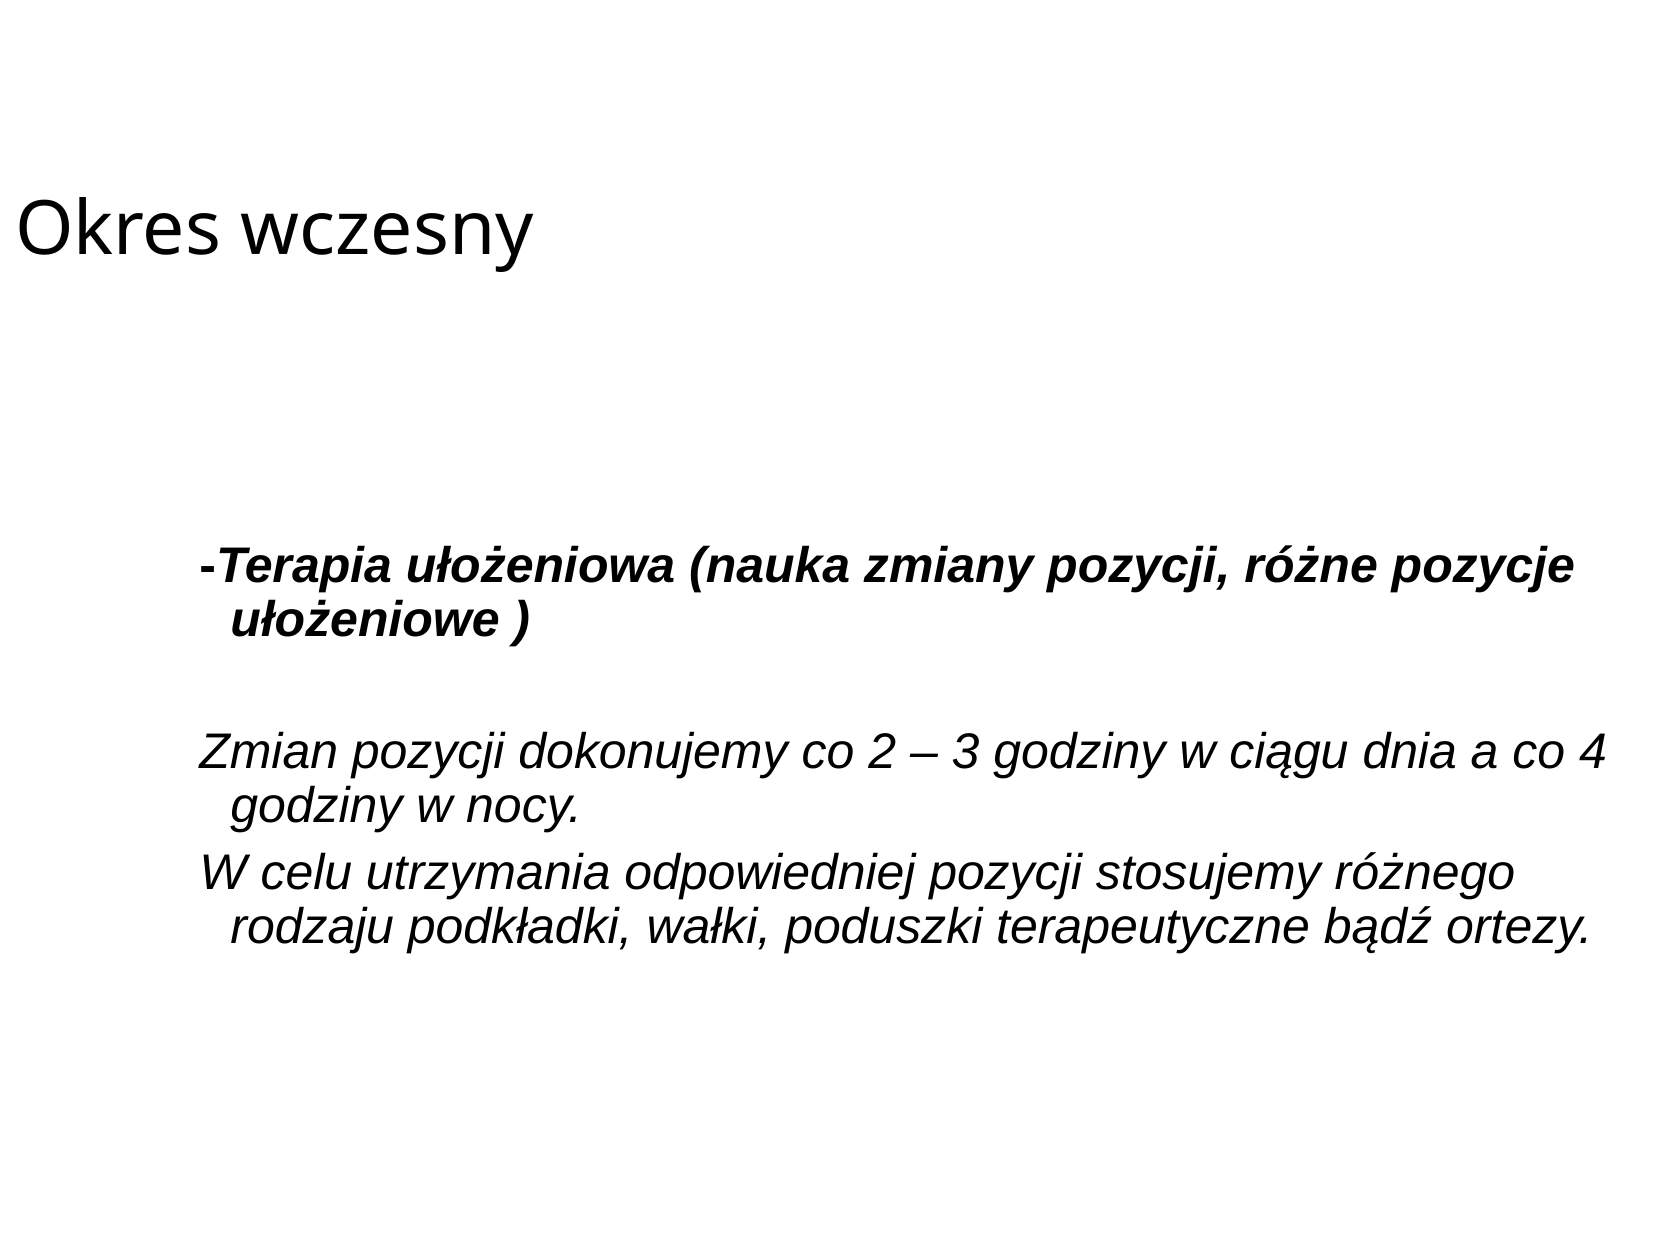

# Okres wczesny
-Terapia ułożeniowa (nauka zmiany pozycji, różne pozycje ułożeniowe )
Zmian pozycji dokonujemy co 2 – 3 godziny w ciągu dnia a co 4 godziny w nocy.
W celu utrzymania odpowiedniej pozycji stosujemy różnego rodzaju podkładki, wałki, poduszki terapeutyczne bądź ortezy.